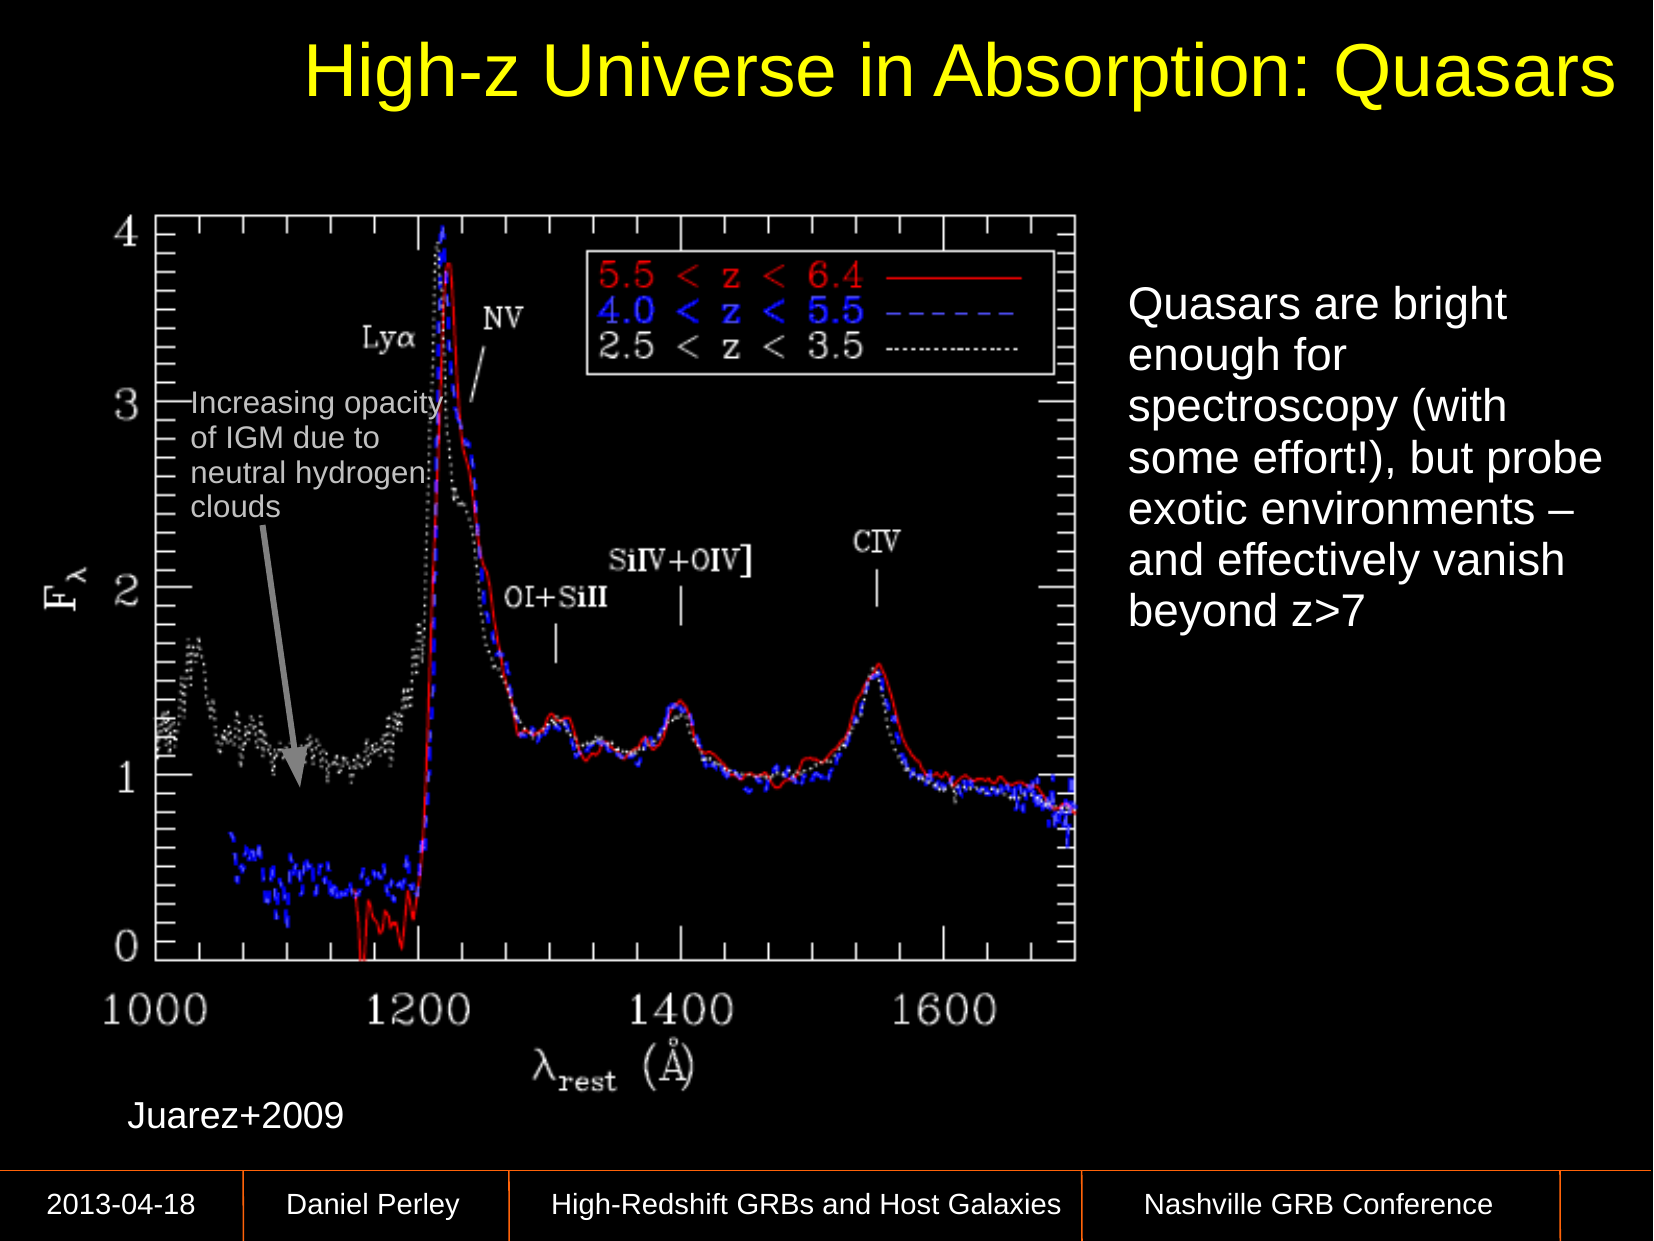

# High-z Universe in Absorption: Quasars
Quasars are bright enough for spectroscopy (with some effort!), but probe exotic environments – and effectively vanish beyond z>7
Increasing opacity of IGM due to neutral hydrogen clouds
Juarez+2009